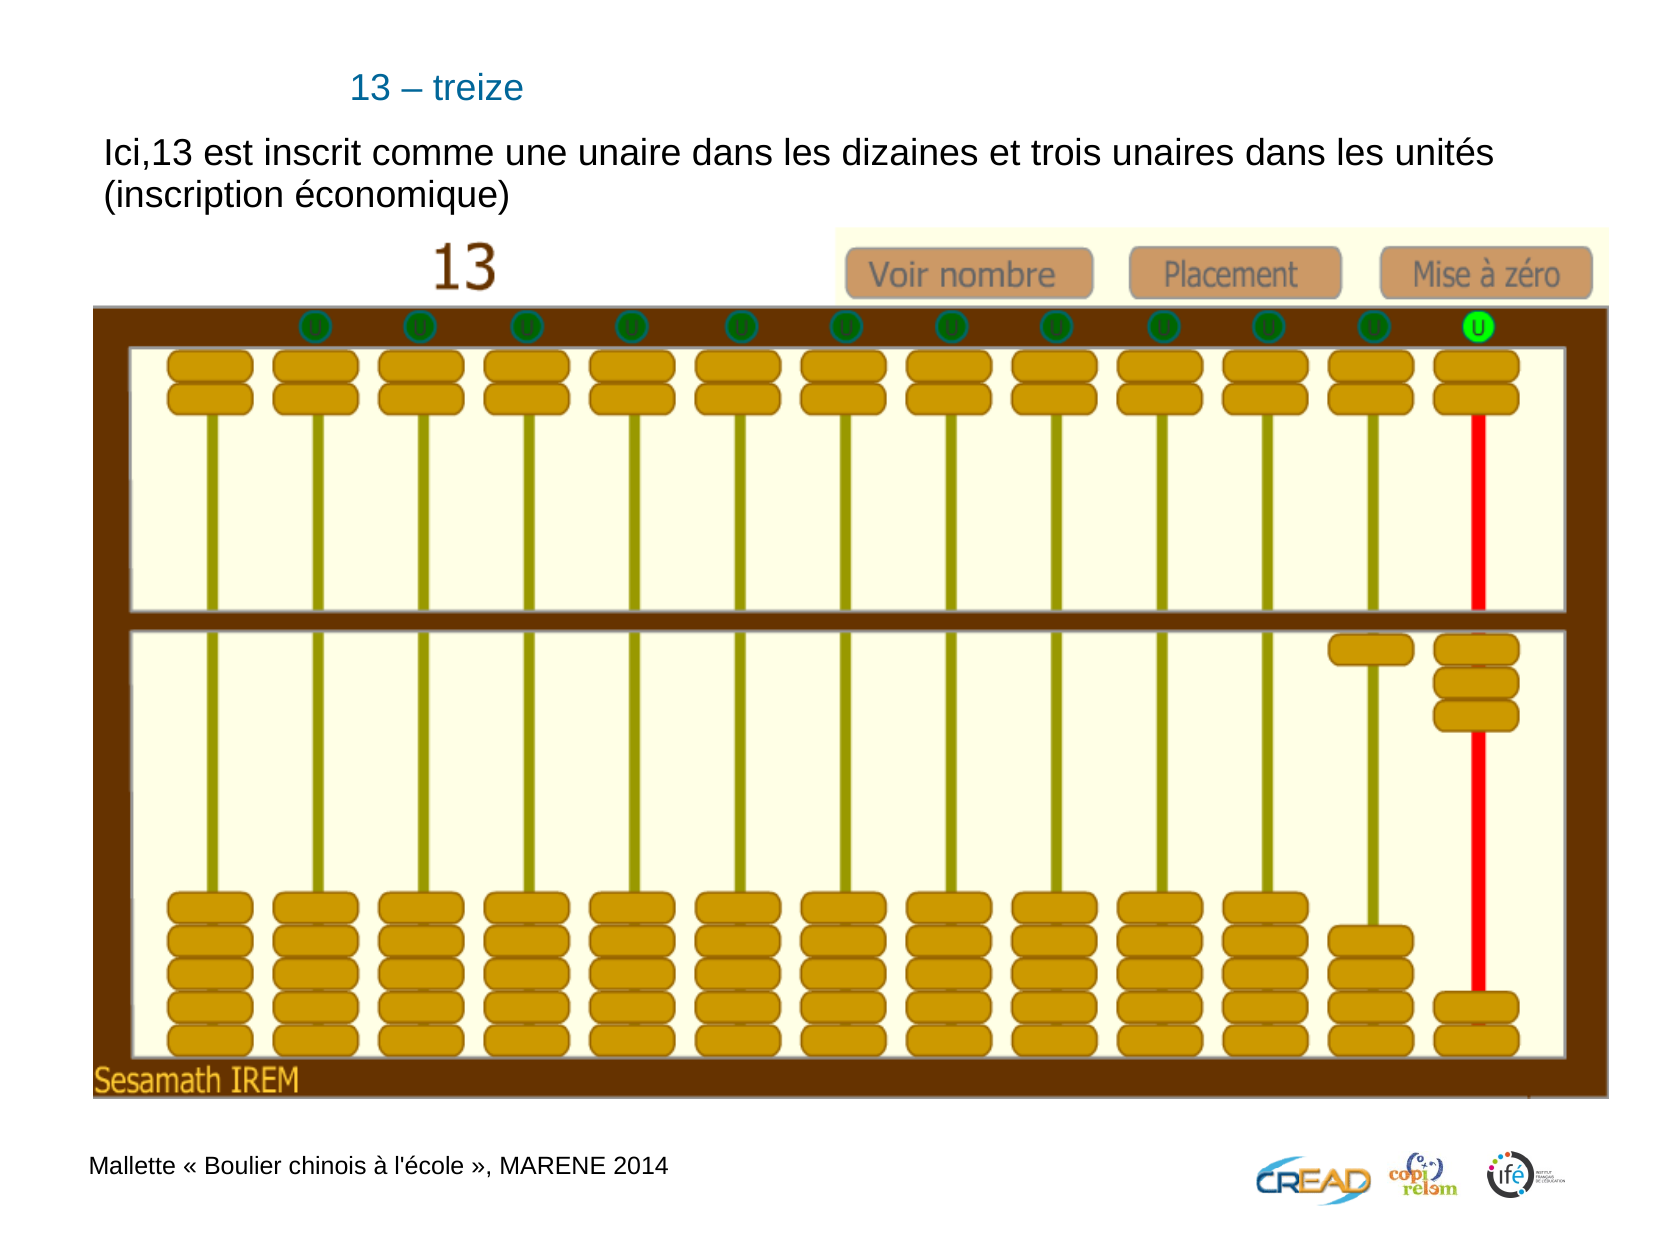

13 – treize
Ici,13 est inscrit comme une unaire dans les dizaines et trois unaires dans les unités
(inscription économique)